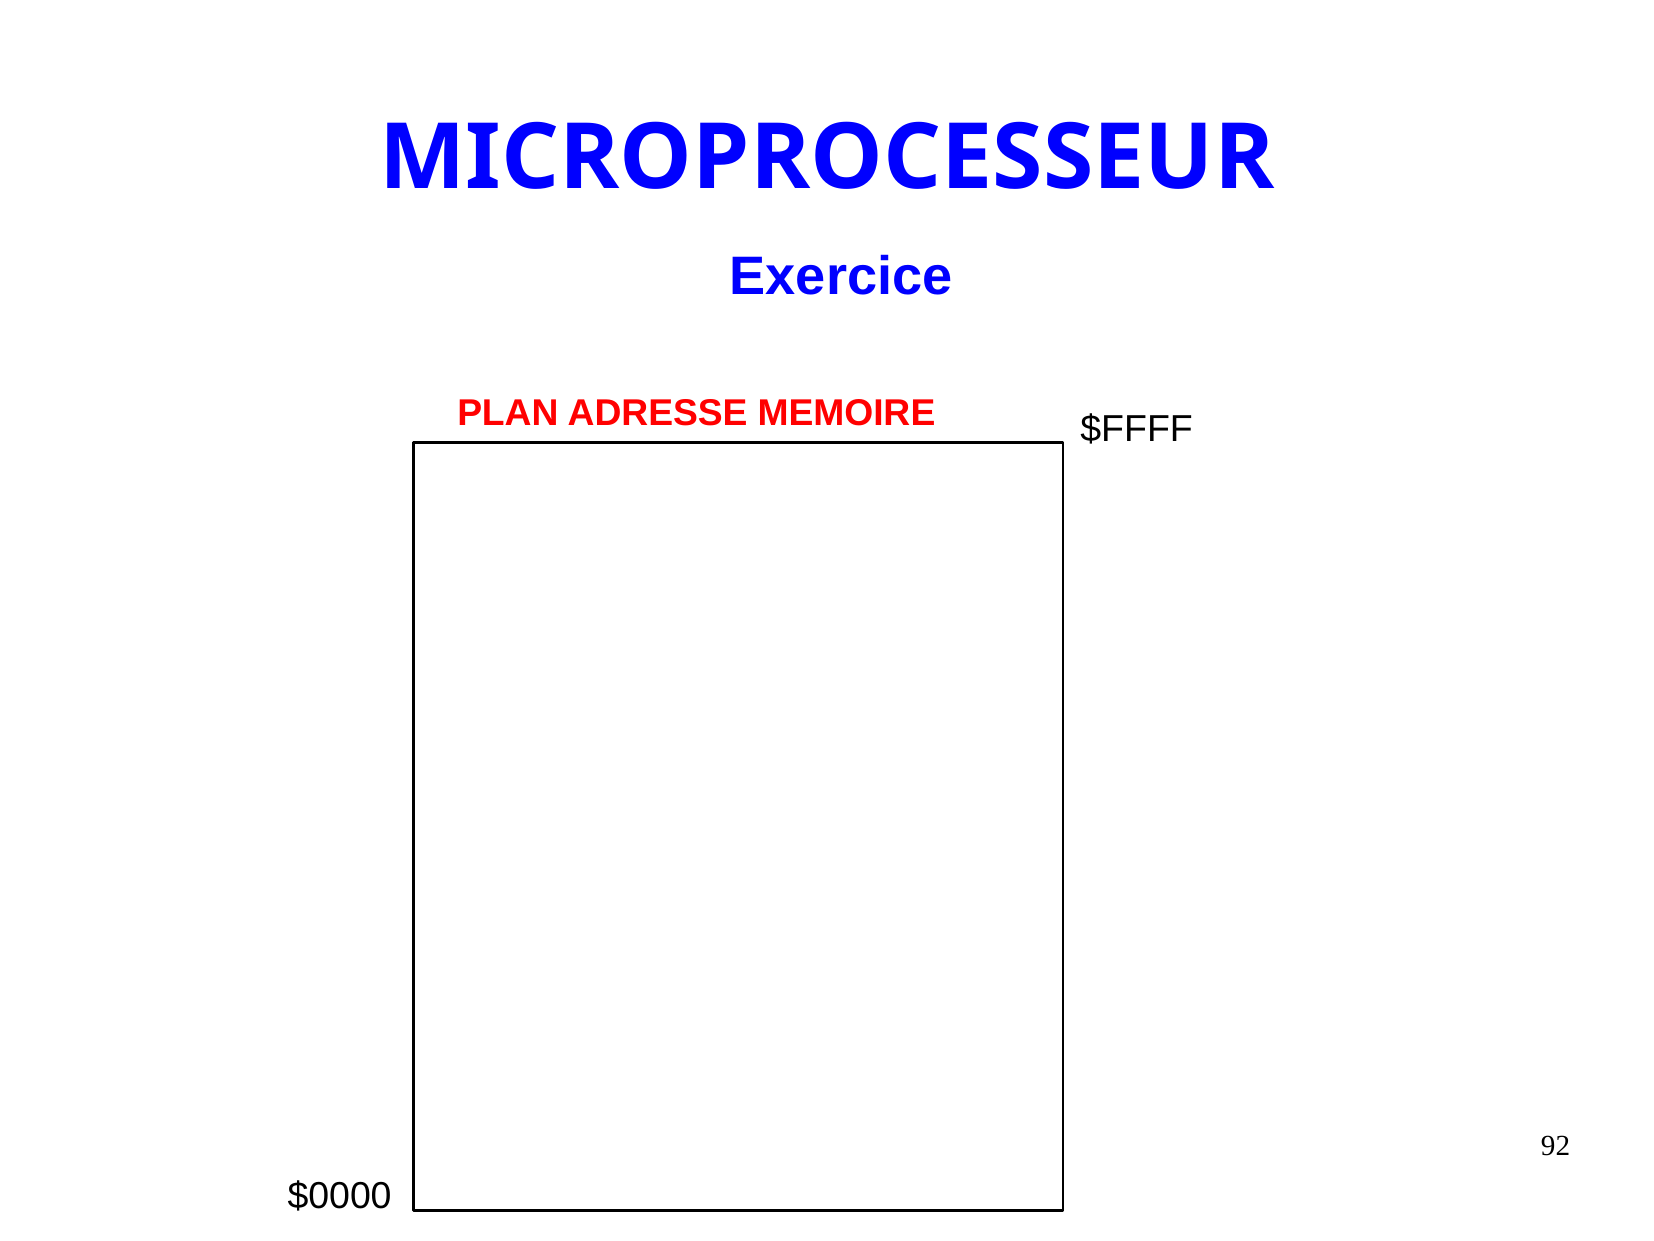

# MICROPROCESSEUR
Exercice
$FFFF
PLAN ADRESSE MEMOIRE
92
$0000